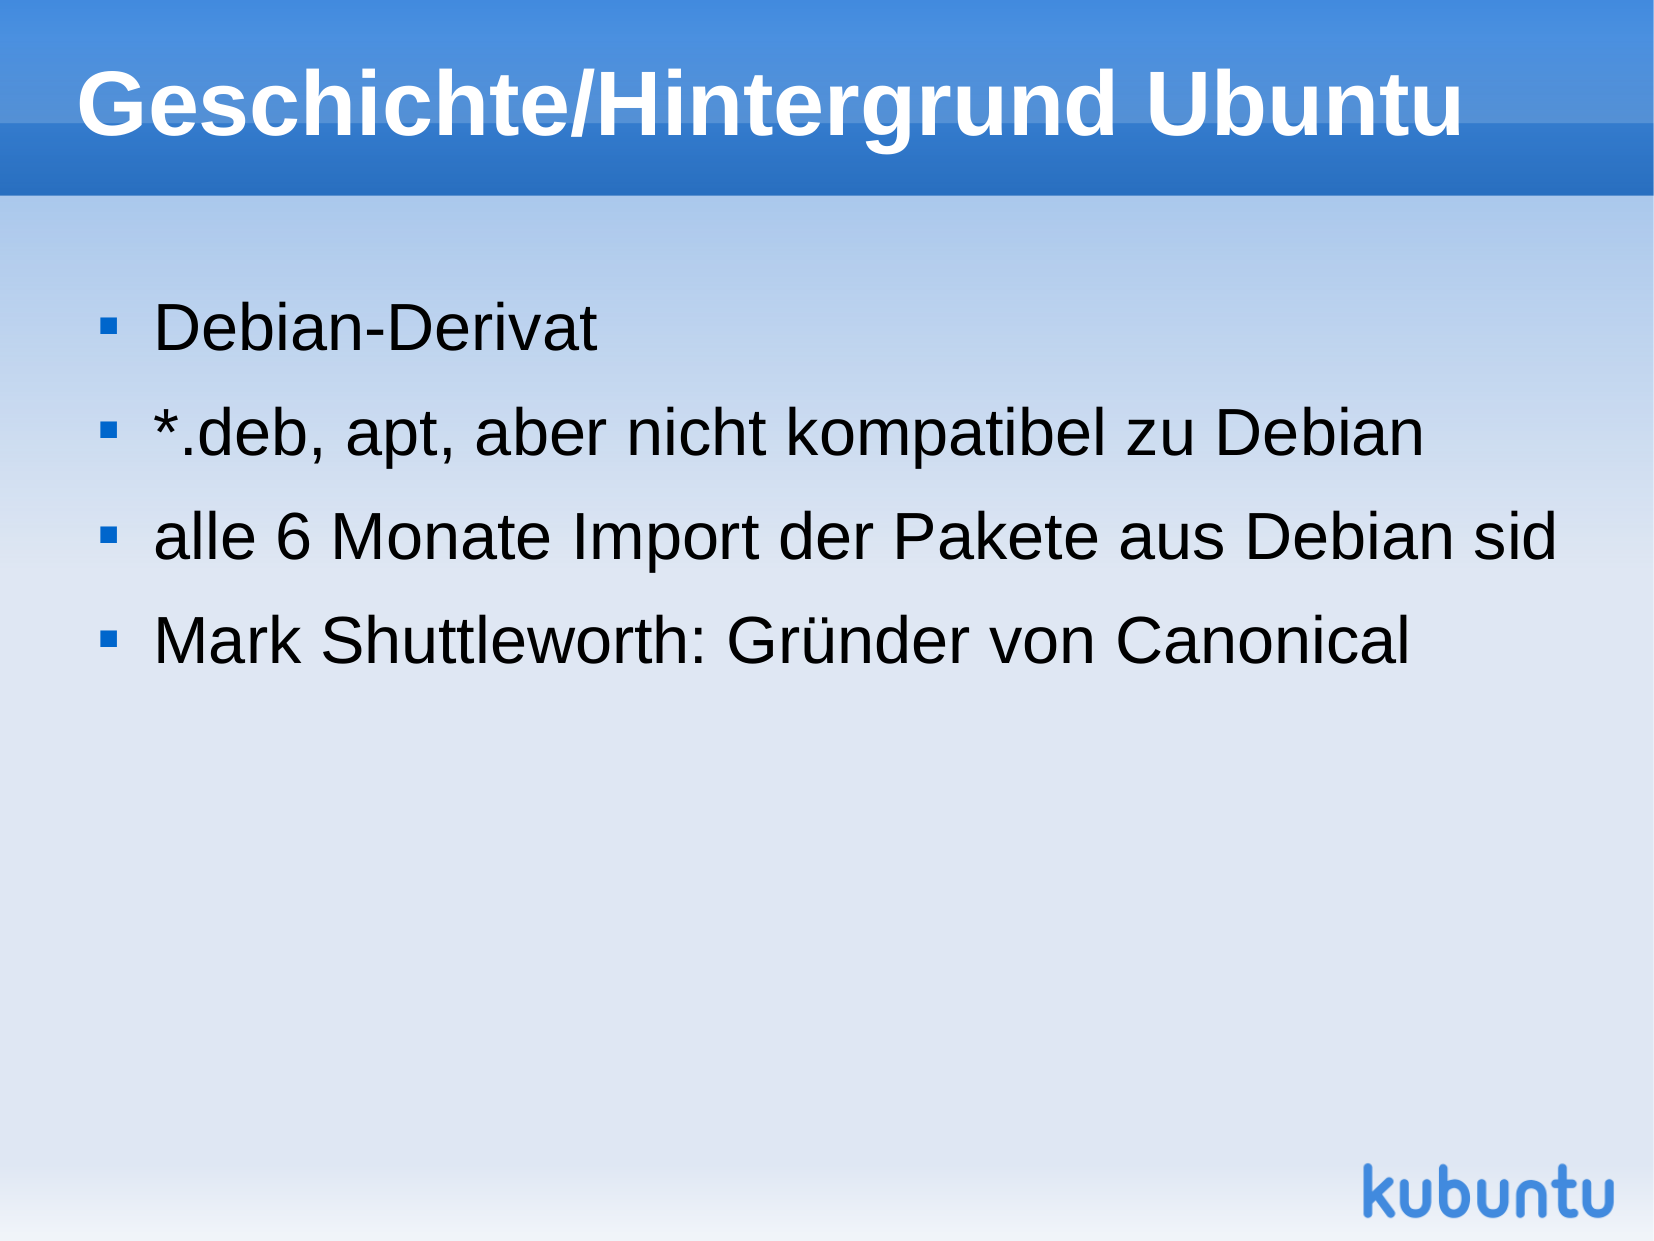

# Geschichte/Hintergrund Ubuntu
Debian-Derivat
*.deb, apt, aber nicht kompatibel zu Debian
alle 6 Monate Import der Pakete aus Debian sid
Mark Shuttleworth: Gründer von Canonical